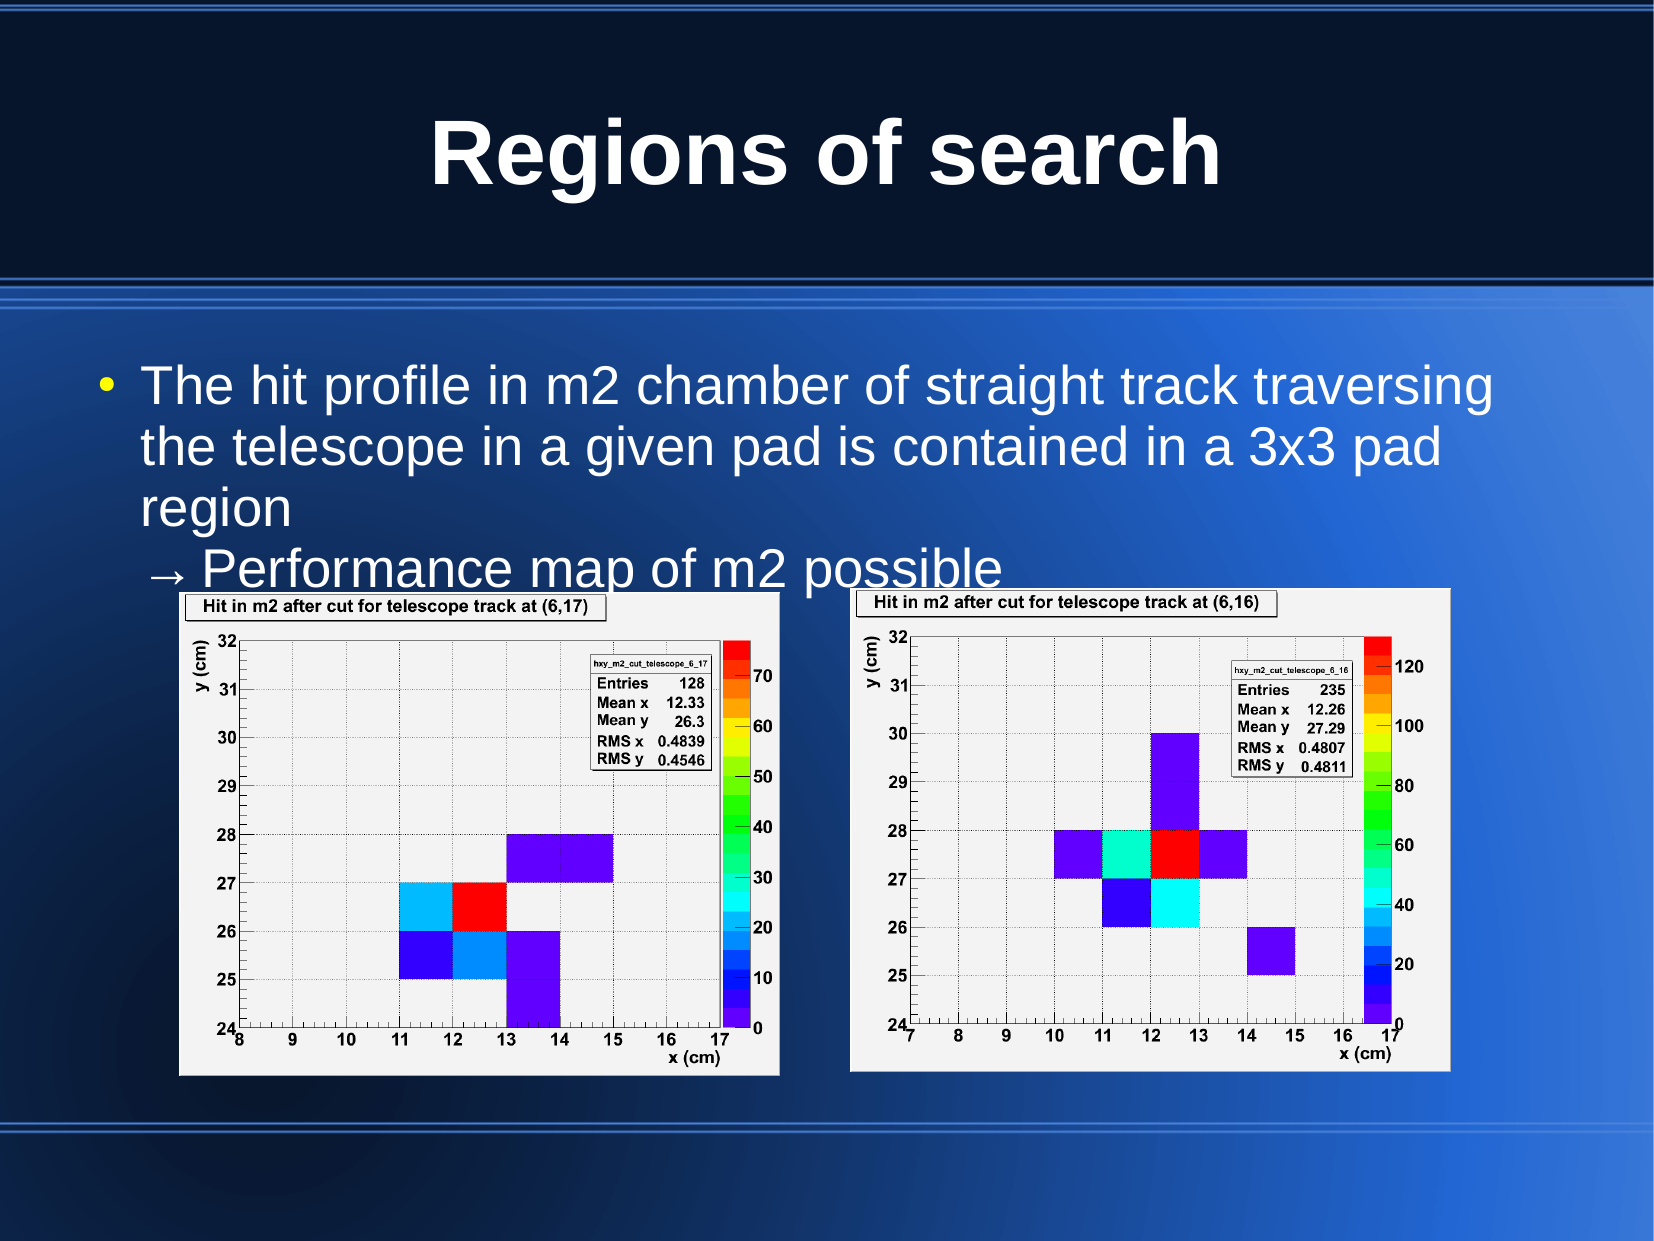

# Regions of search
The hit profile in m2 chamber of straight track traversing the telescope in a given pad is contained in a 3x3 pad region
→	Performance map of m2 possible